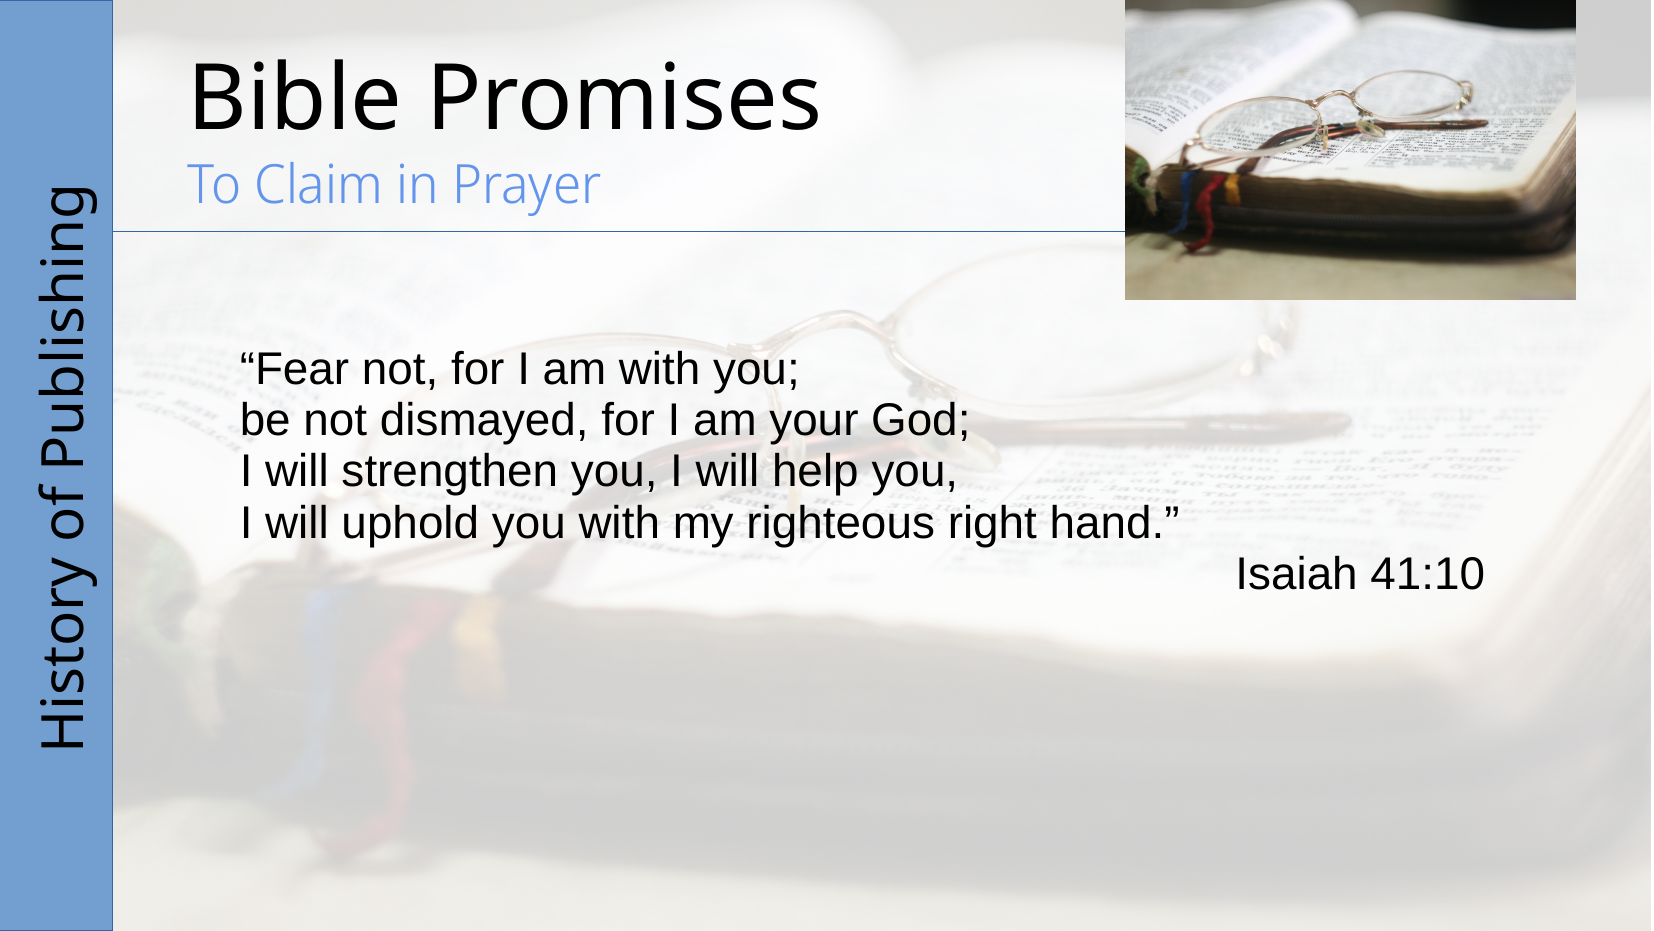

# Bible Promises
To Claim in Prayer
“Fear not, for I am with you;
be not dismayed, for I am your God;
I will strengthen you, I will help you,
I will uphold you with my righteous right hand.”
Isaiah 41:10
History of Publishing